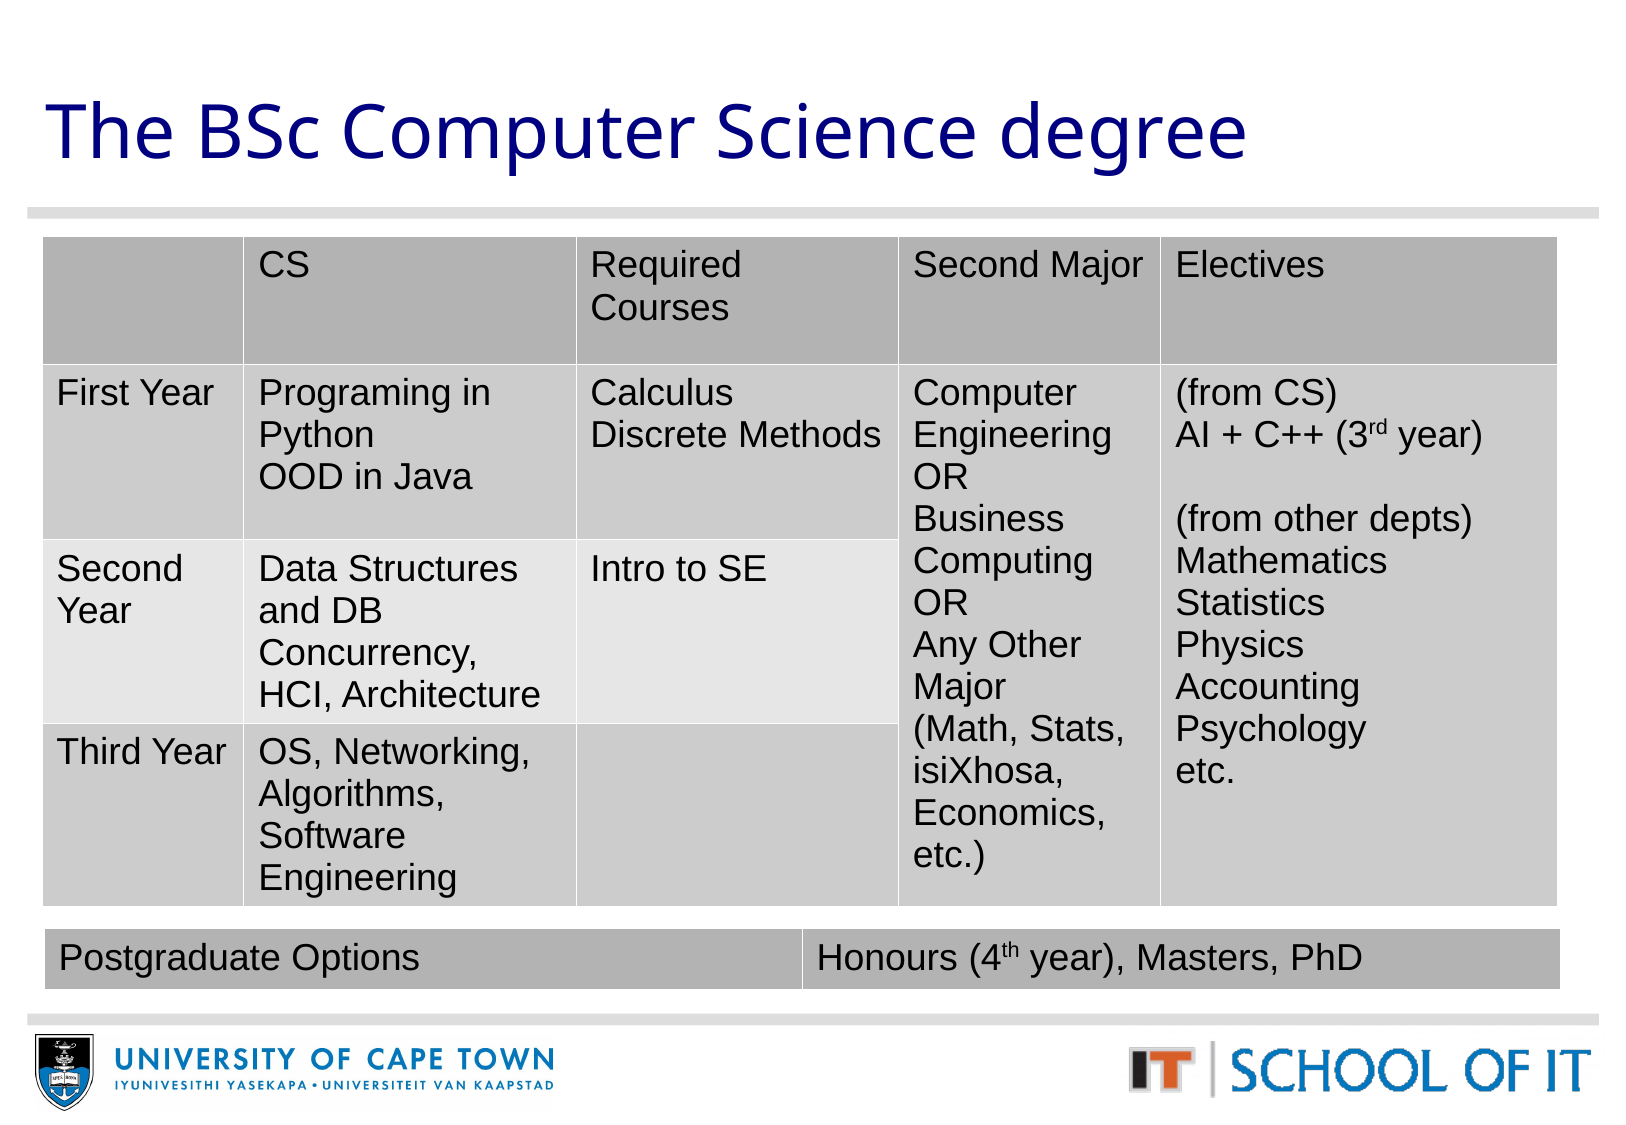

# The BSc Computer Science degree
| | CS | Required Courses | Second Major | Electives |
| --- | --- | --- | --- | --- |
| First Year | Programing in Python OOD in Java | Calculus Discrete Methods | Computer Engineering OR Business Computing OR Any Other Major (Math, Stats, isiXhosa, Economics, etc.) | (from CS) AI + C++ (3rd year) (from other depts) Mathematics Statistics Physics Accounting Psychology etc. |
| Second Year | Data Structures and DB Concurrency, HCI, Architecture | Intro to SE | | |
| Third Year | OS, Networking, Algorithms, Software Engineering | | | |
| Postgraduate Options | Honours (4th year), Masters, PhD |
| --- | --- |